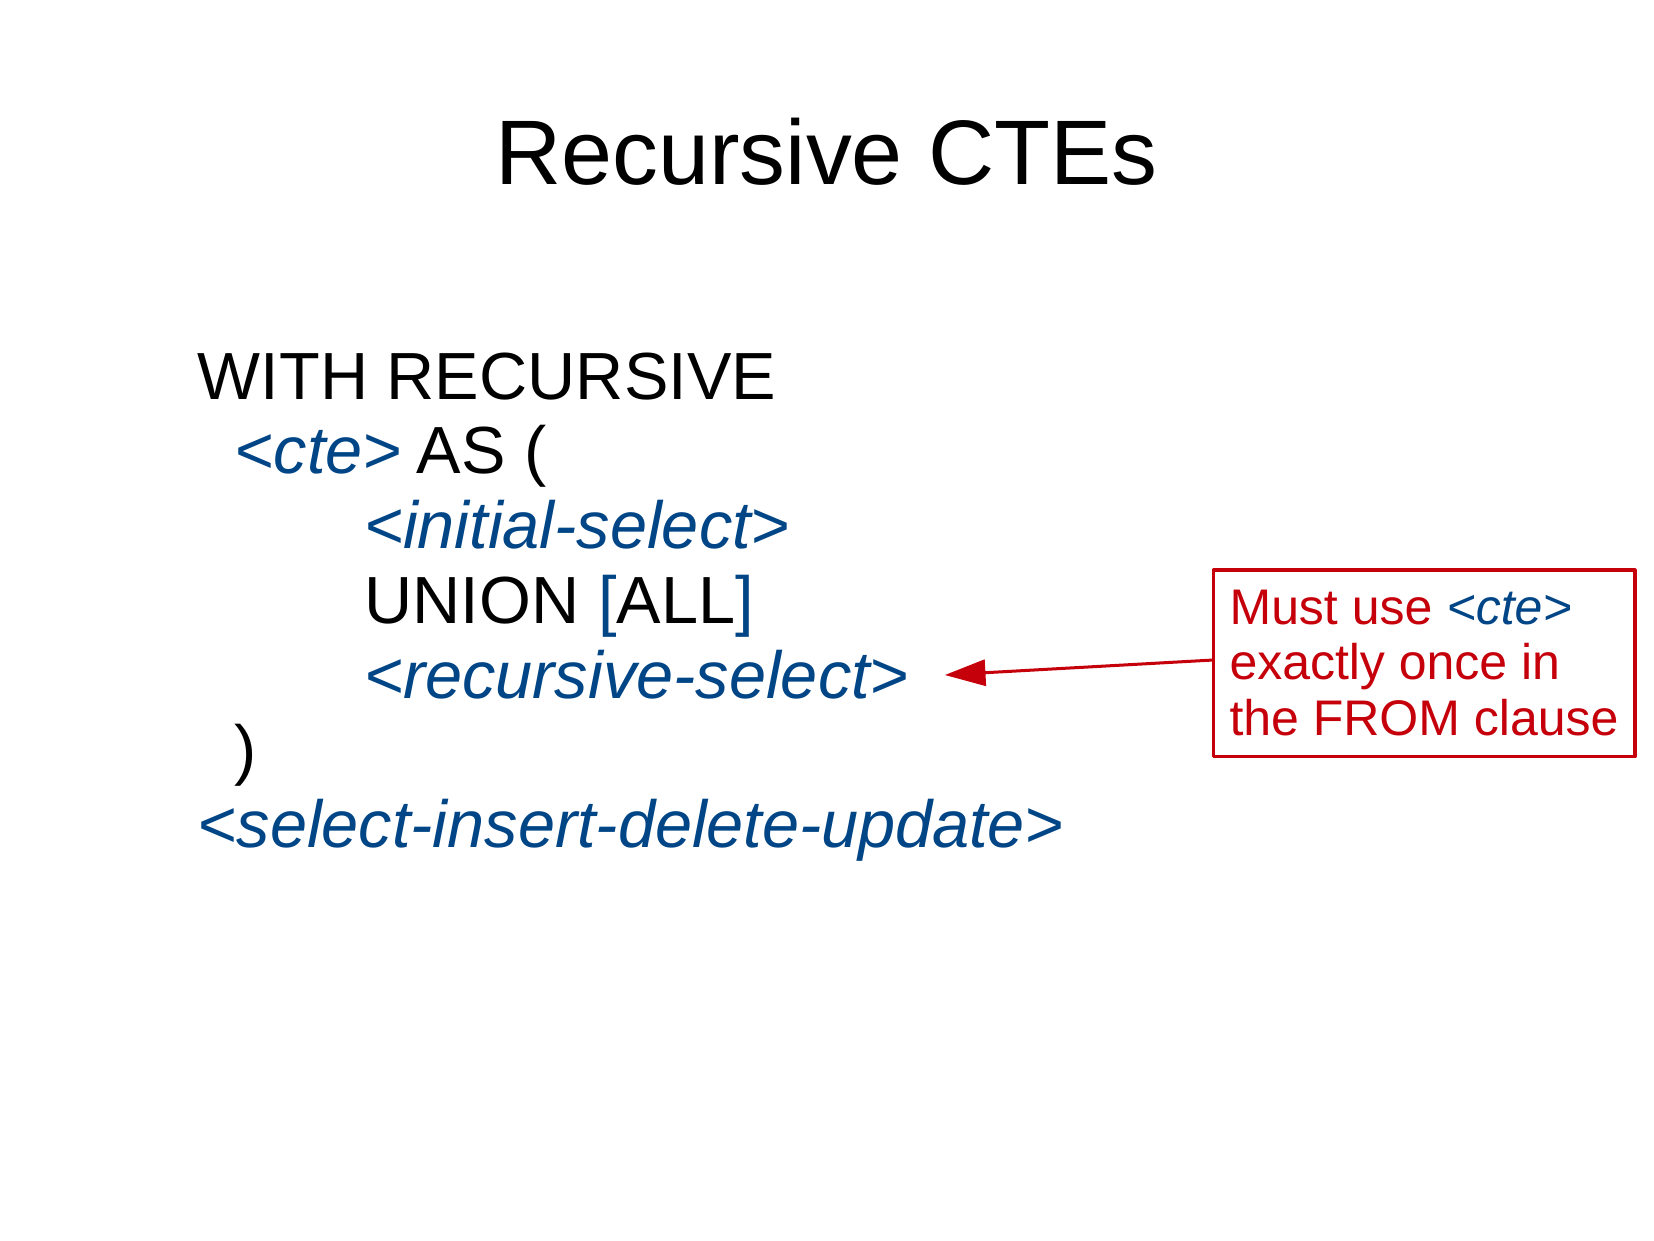

# Recursive CTEs
WITH RECURSIVE
 <cte> AS (
 <initial-select>
 UNION [ALL]
 <recursive-select>
 )
<select-insert-delete-update>
Must use <cte>
exactly once in
the FROM clause